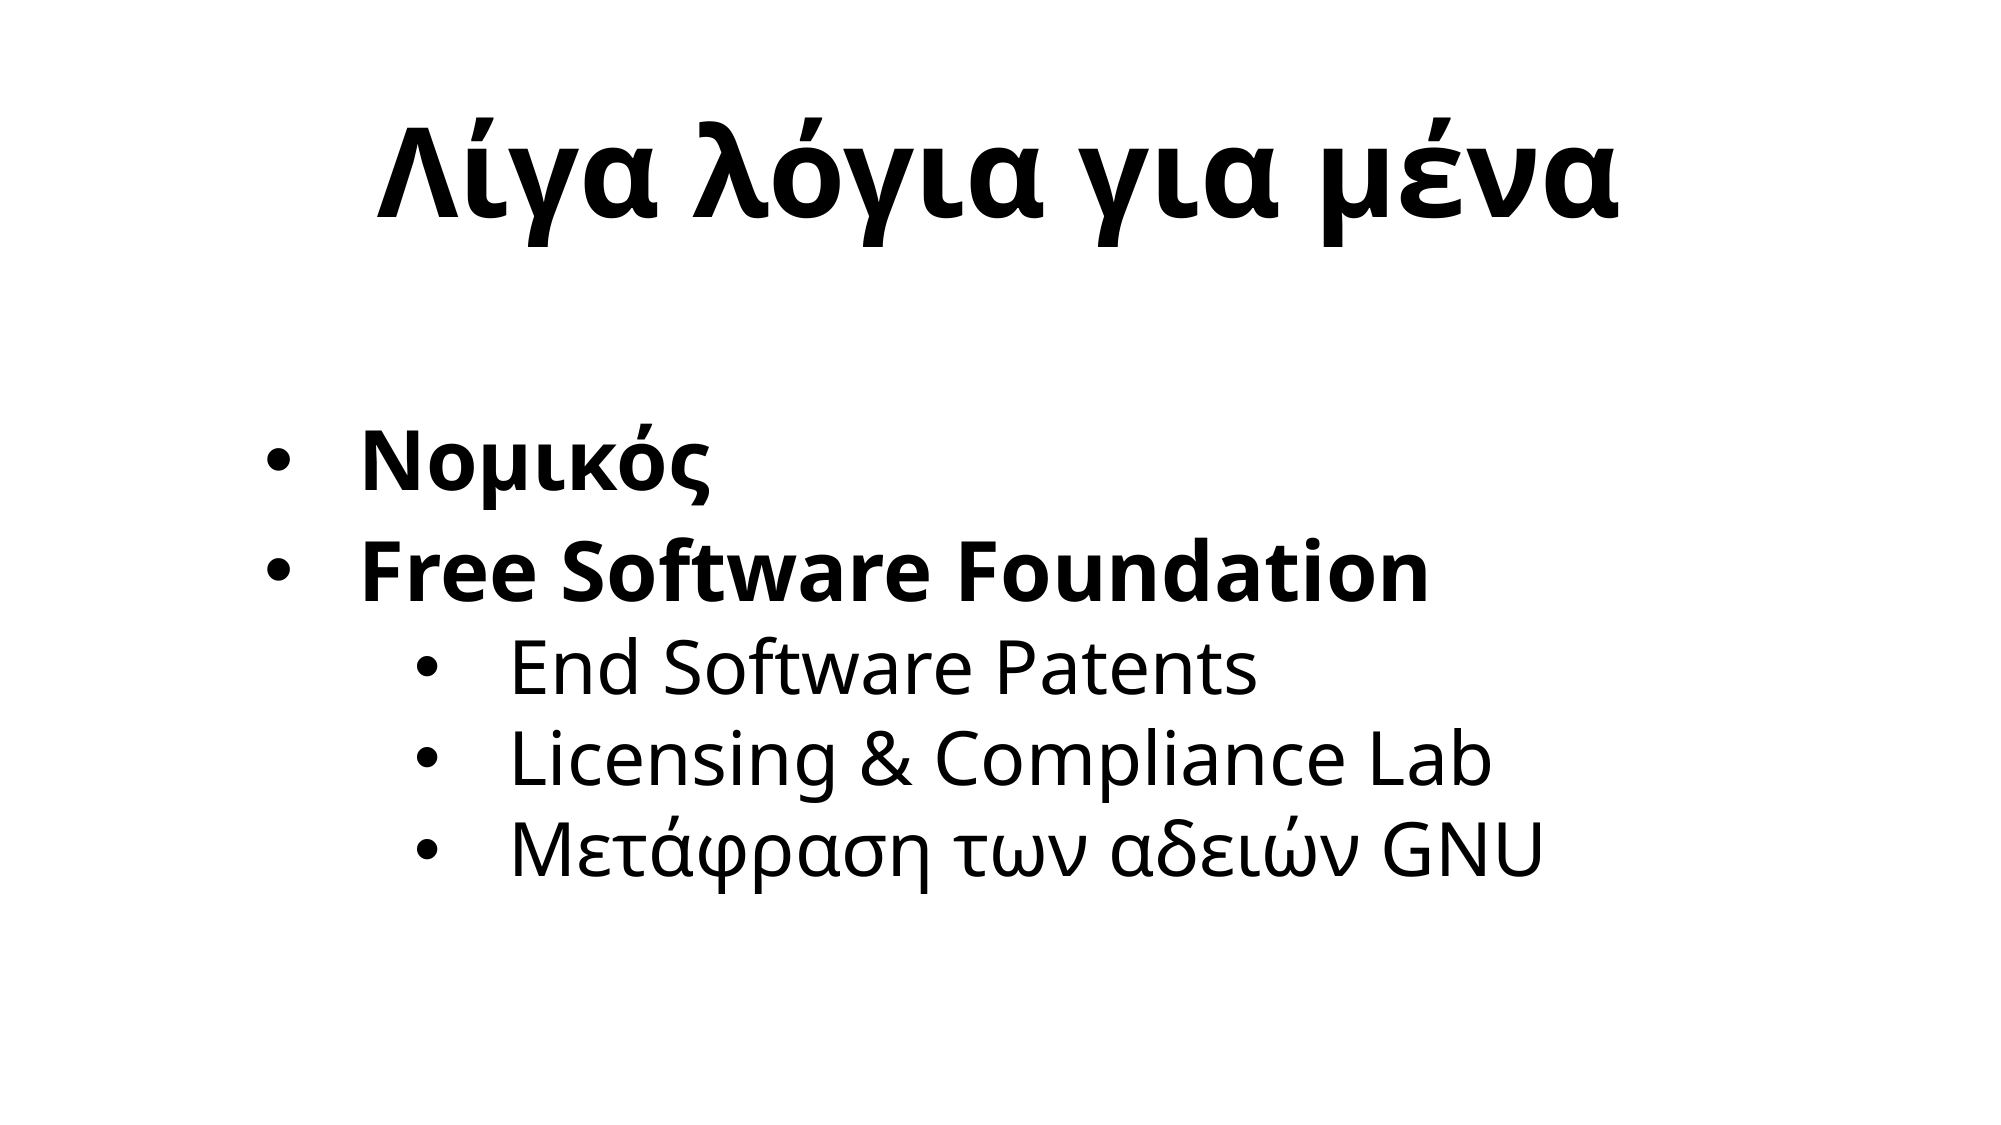

# Λίγα λόγια για μένα
Νομικός
Free Software Foundation
End Software Patents
Licensing & Compliance Lab
Μετάφραση των αδειών GNU